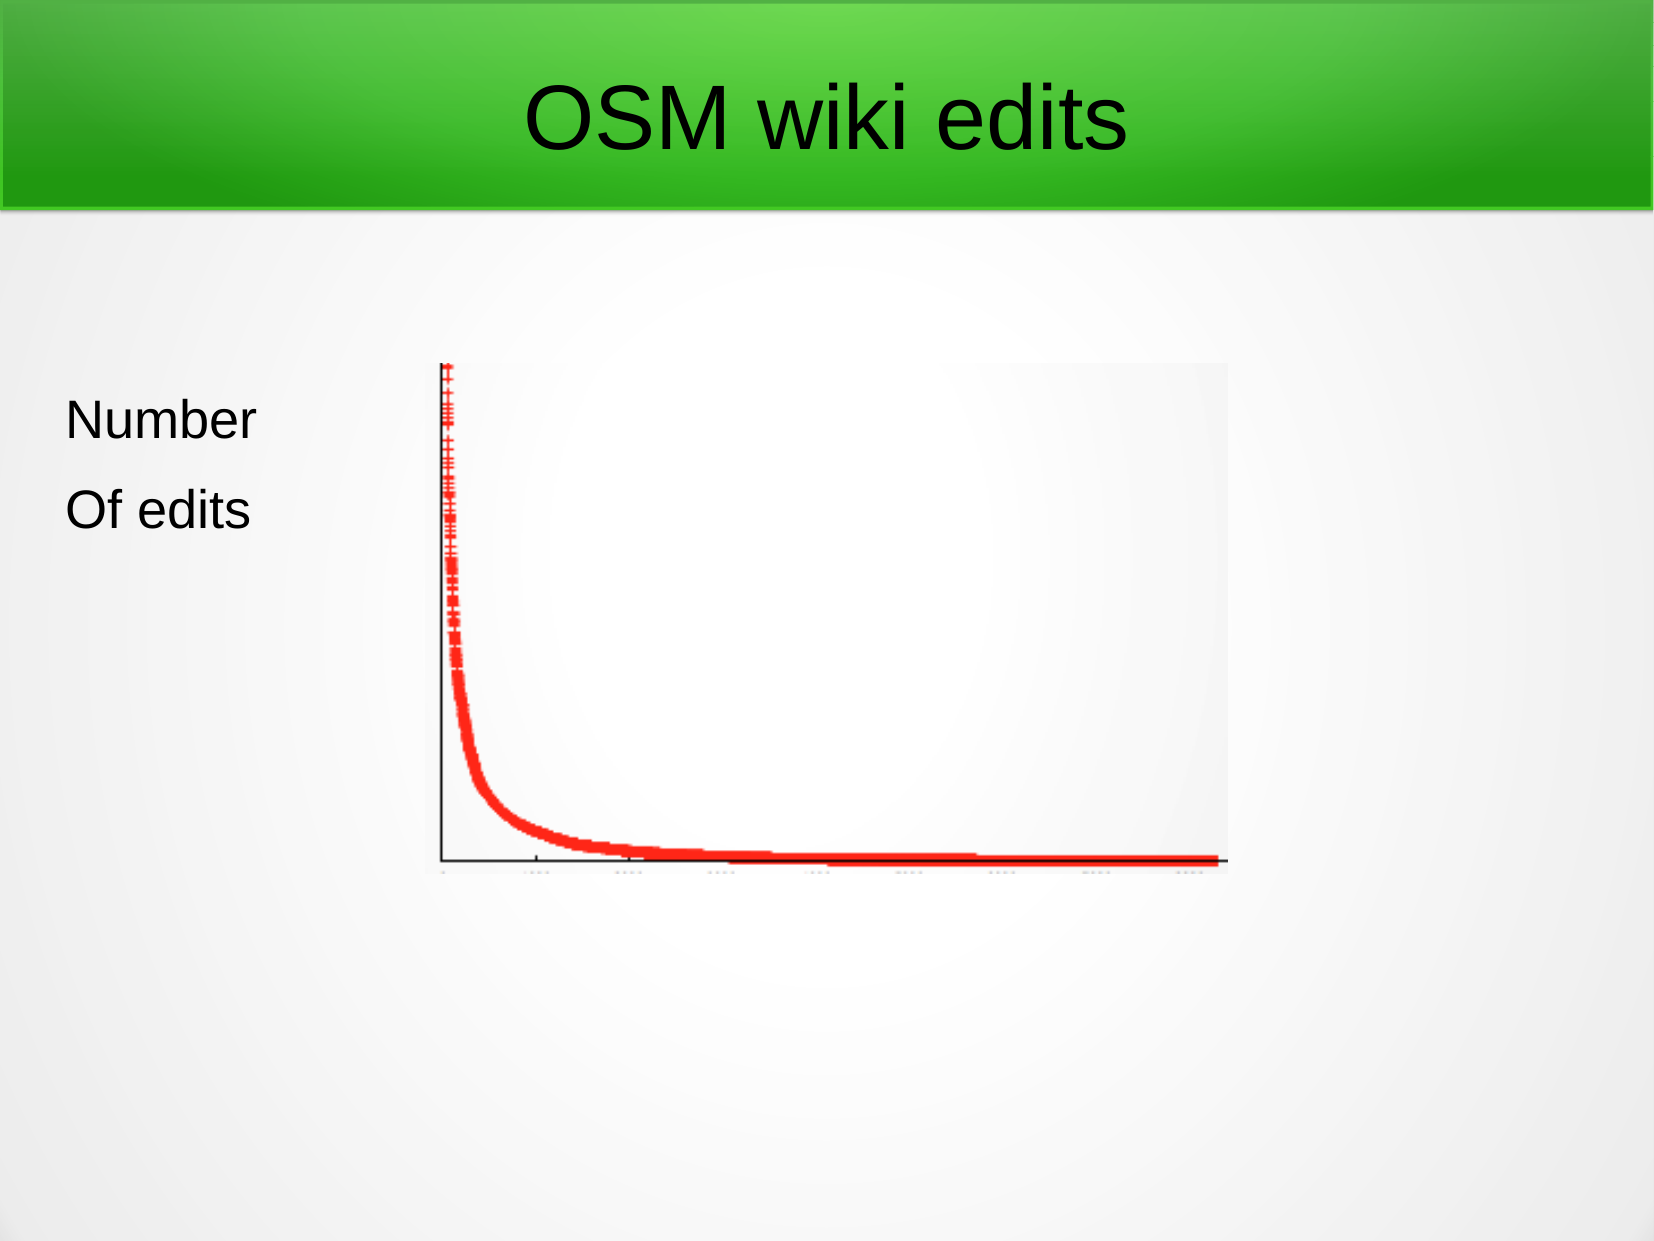

# OSM wiki edits
Number
Of edits